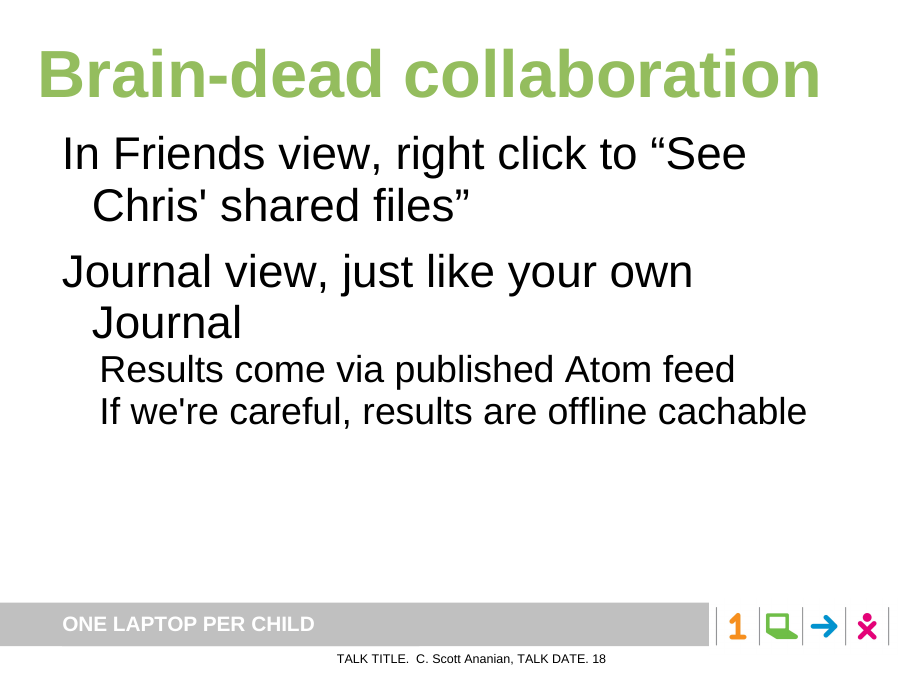

# Brain-dead collaboration
In Friends view, right click to “See Chris' shared files”
Journal view, just like your own Journal
Results come via published Atom feed
If we're careful, results are offline cachable